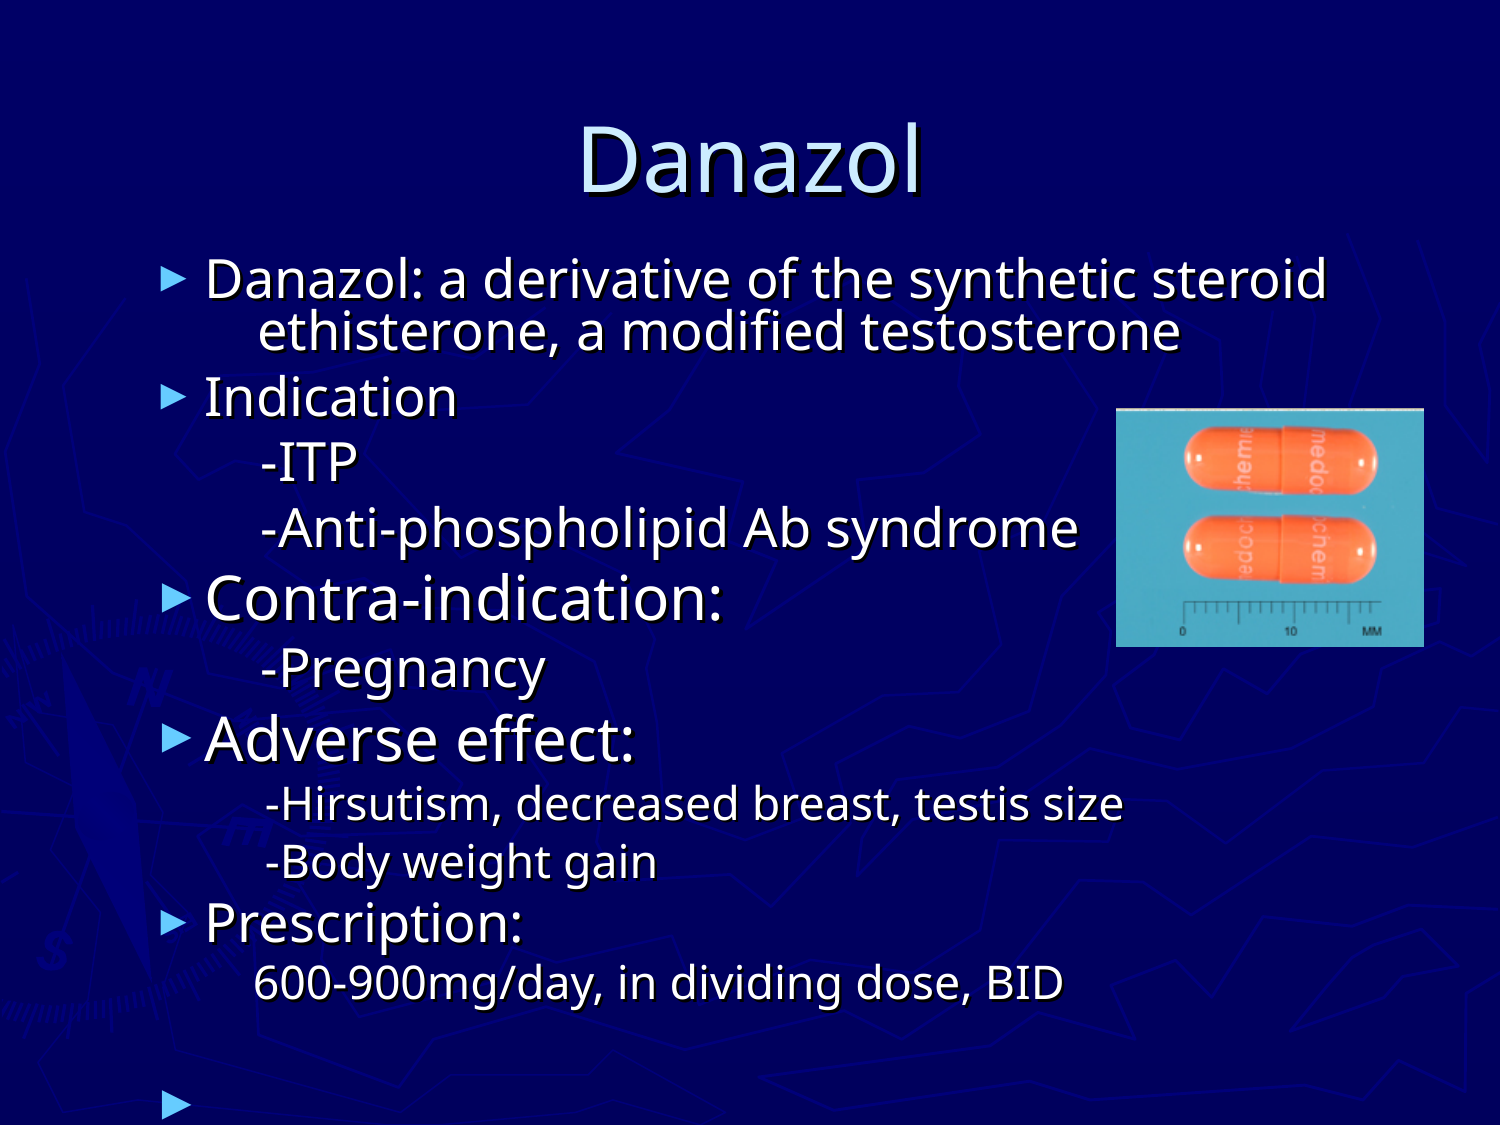

# Danazol
Danazol: a derivative of the synthetic steroid ethisterone, a modified testosterone
Indication
 -ITP
 -Anti-phospholipid Ab syndrome
Contra-indication:
 -Pregnancy
Adverse effect:
 -Hirsutism, decreased breast, testis size
 -Body weight gain
Prescription:
 600-900mg/day, in dividing dose, BID